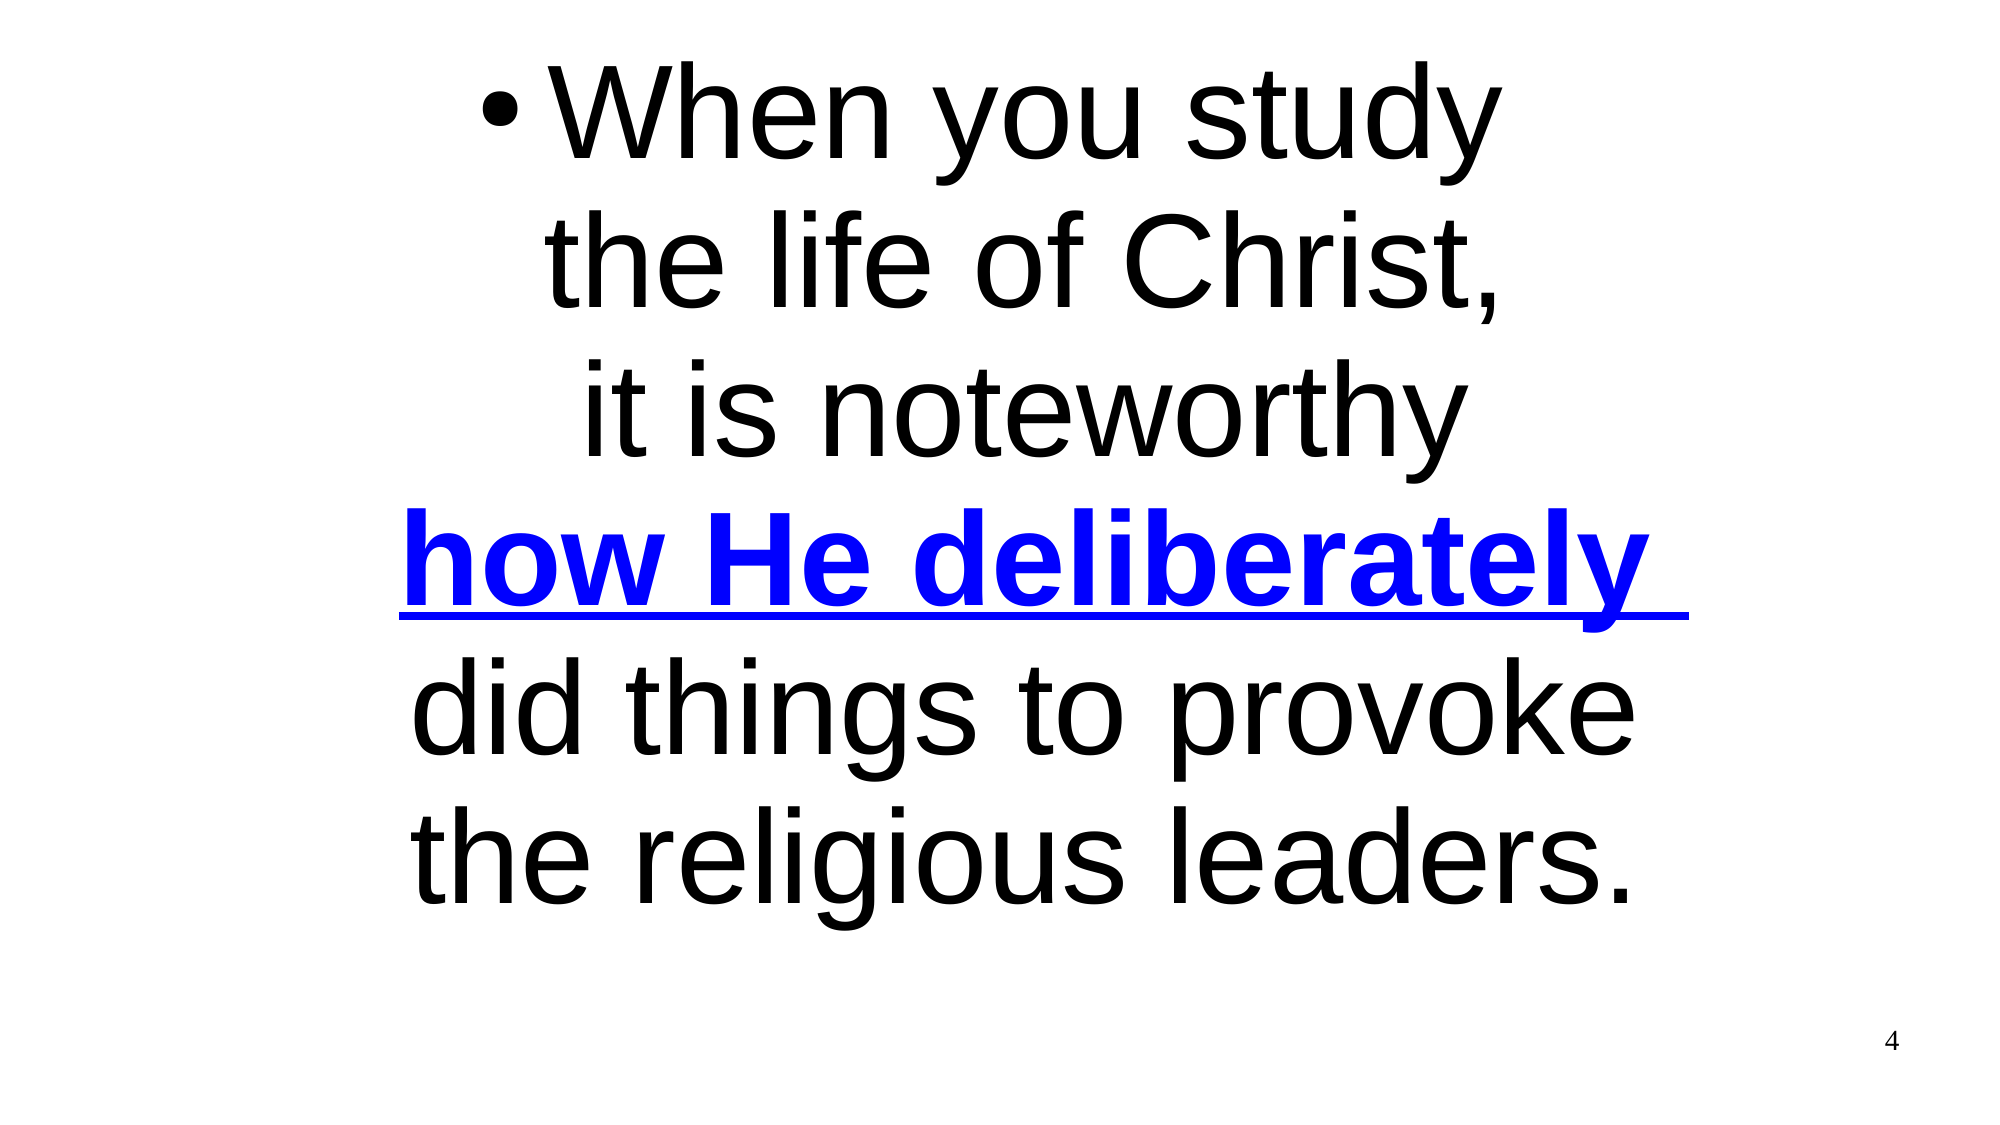

# When you study the life of Christ, it is noteworthy how He deliberately did things to provoke the religious leaders.
4